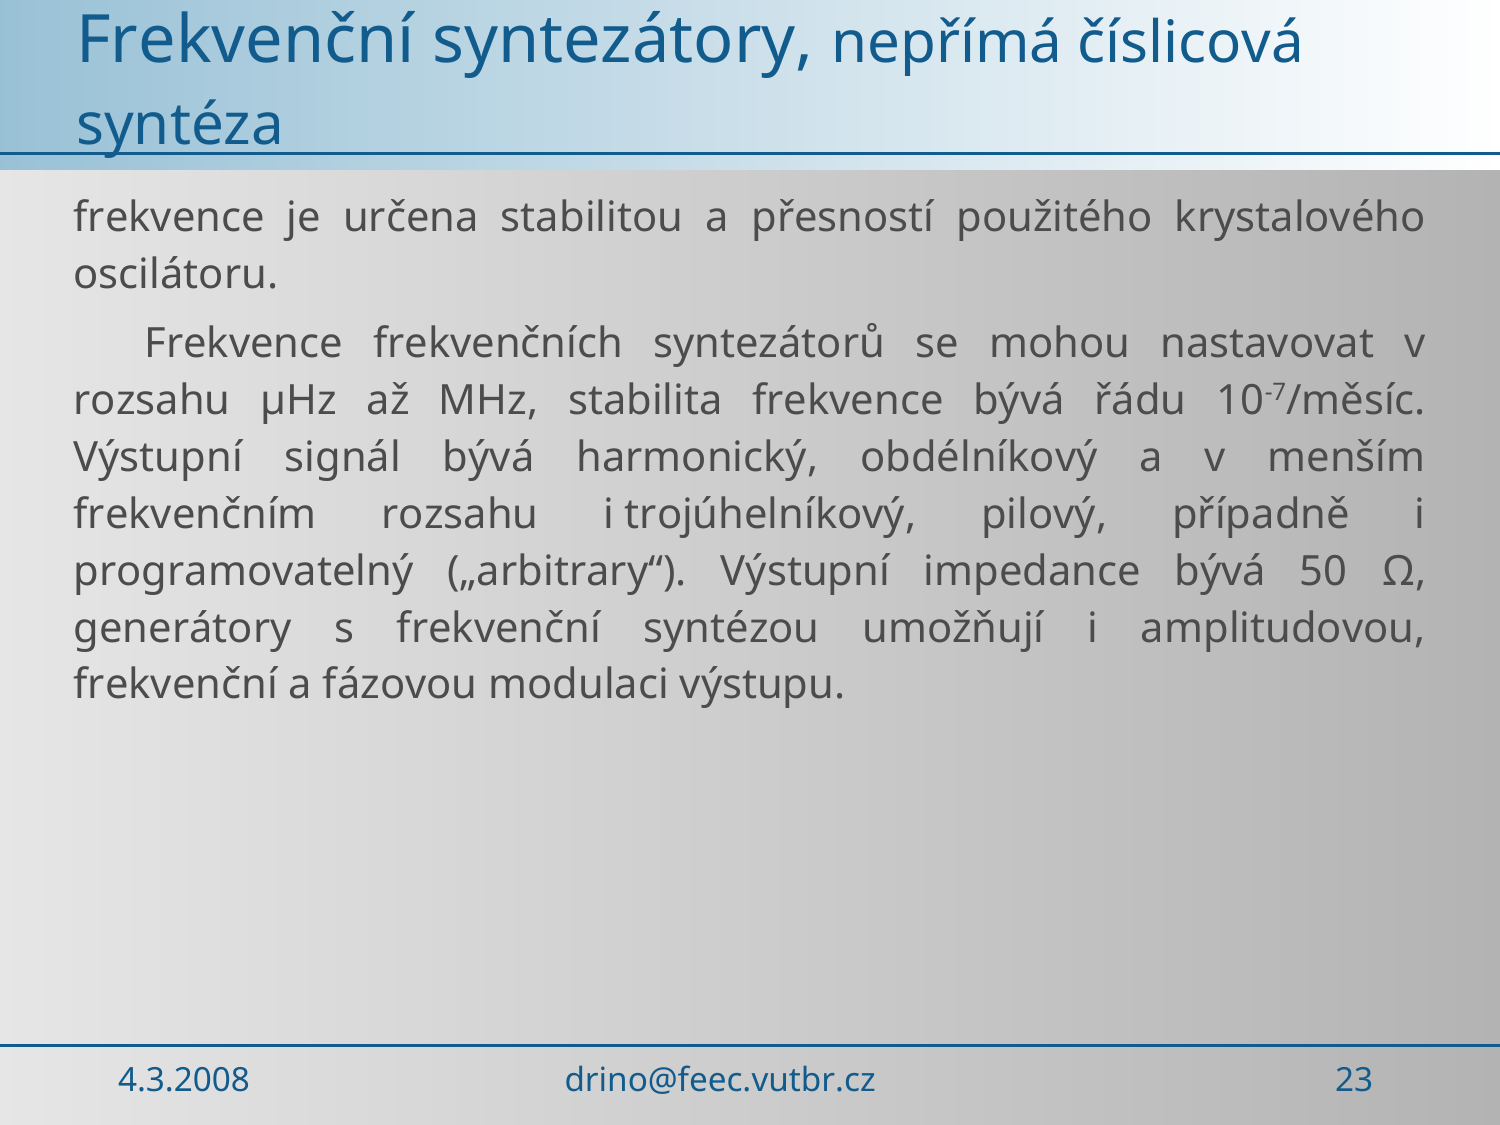

# Frekvenční syntezátory, nepřímá číslicová syntéza
frekvence je určena stabilitou a přesností použitého krystalového oscilátoru.
Frekvence frekvenčních syntezátorů se mohou nastavovat v rozsahu μHz až MHz, stabilita frekvence bývá řádu 10-7/měsíc. Výstupní signál bývá harmonický, obdélníkový a v menším frekvenčním rozsahu i trojúhelníkový, pilový, případně i programovatelný („arbitrary“). Výstupní impedance bývá 50 Ω, generátory s frekvenční syntézou umožňují i amplitudovou, frekvenční a fázovou modulaci výstupu.
4.3.2008
drino@feec.vutbr.cz